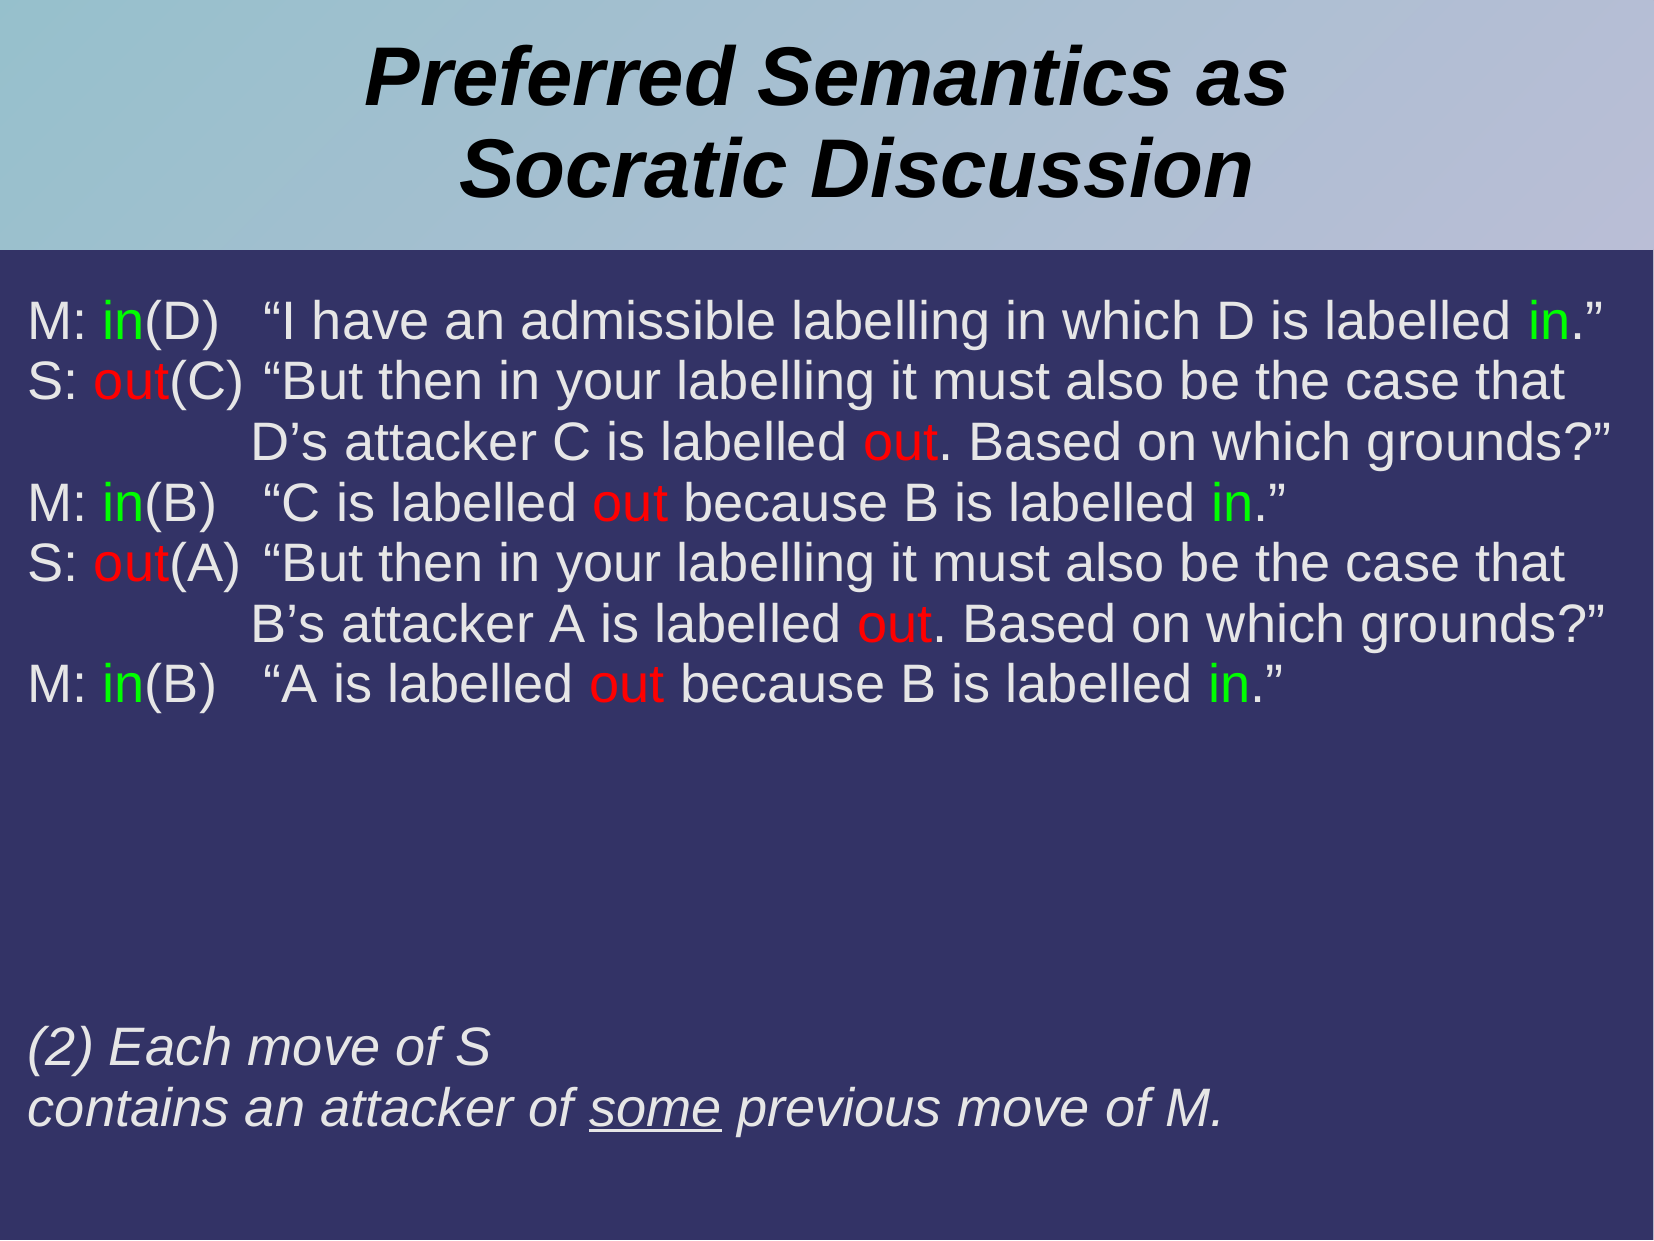

# Preferred Semantics as Socratic Discussion
M: in(D) 	“I have an admissible labelling in which D is labelled in.”
S: out(C)	“But then in your labelling it must also be the case that 	 D’s attacker C is labelled out. Based on which grounds?”
M: in(B)	“C is labelled out because B is labelled in.”
S: out(A)	“But then in your labelling it must also be the case that 	 B’s attacker A is labelled out. Based on which grounds?”
M: in(B)	“A is labelled out because B is labelled in.”
(2) Each move of S
contains an attacker of some previous move of M.